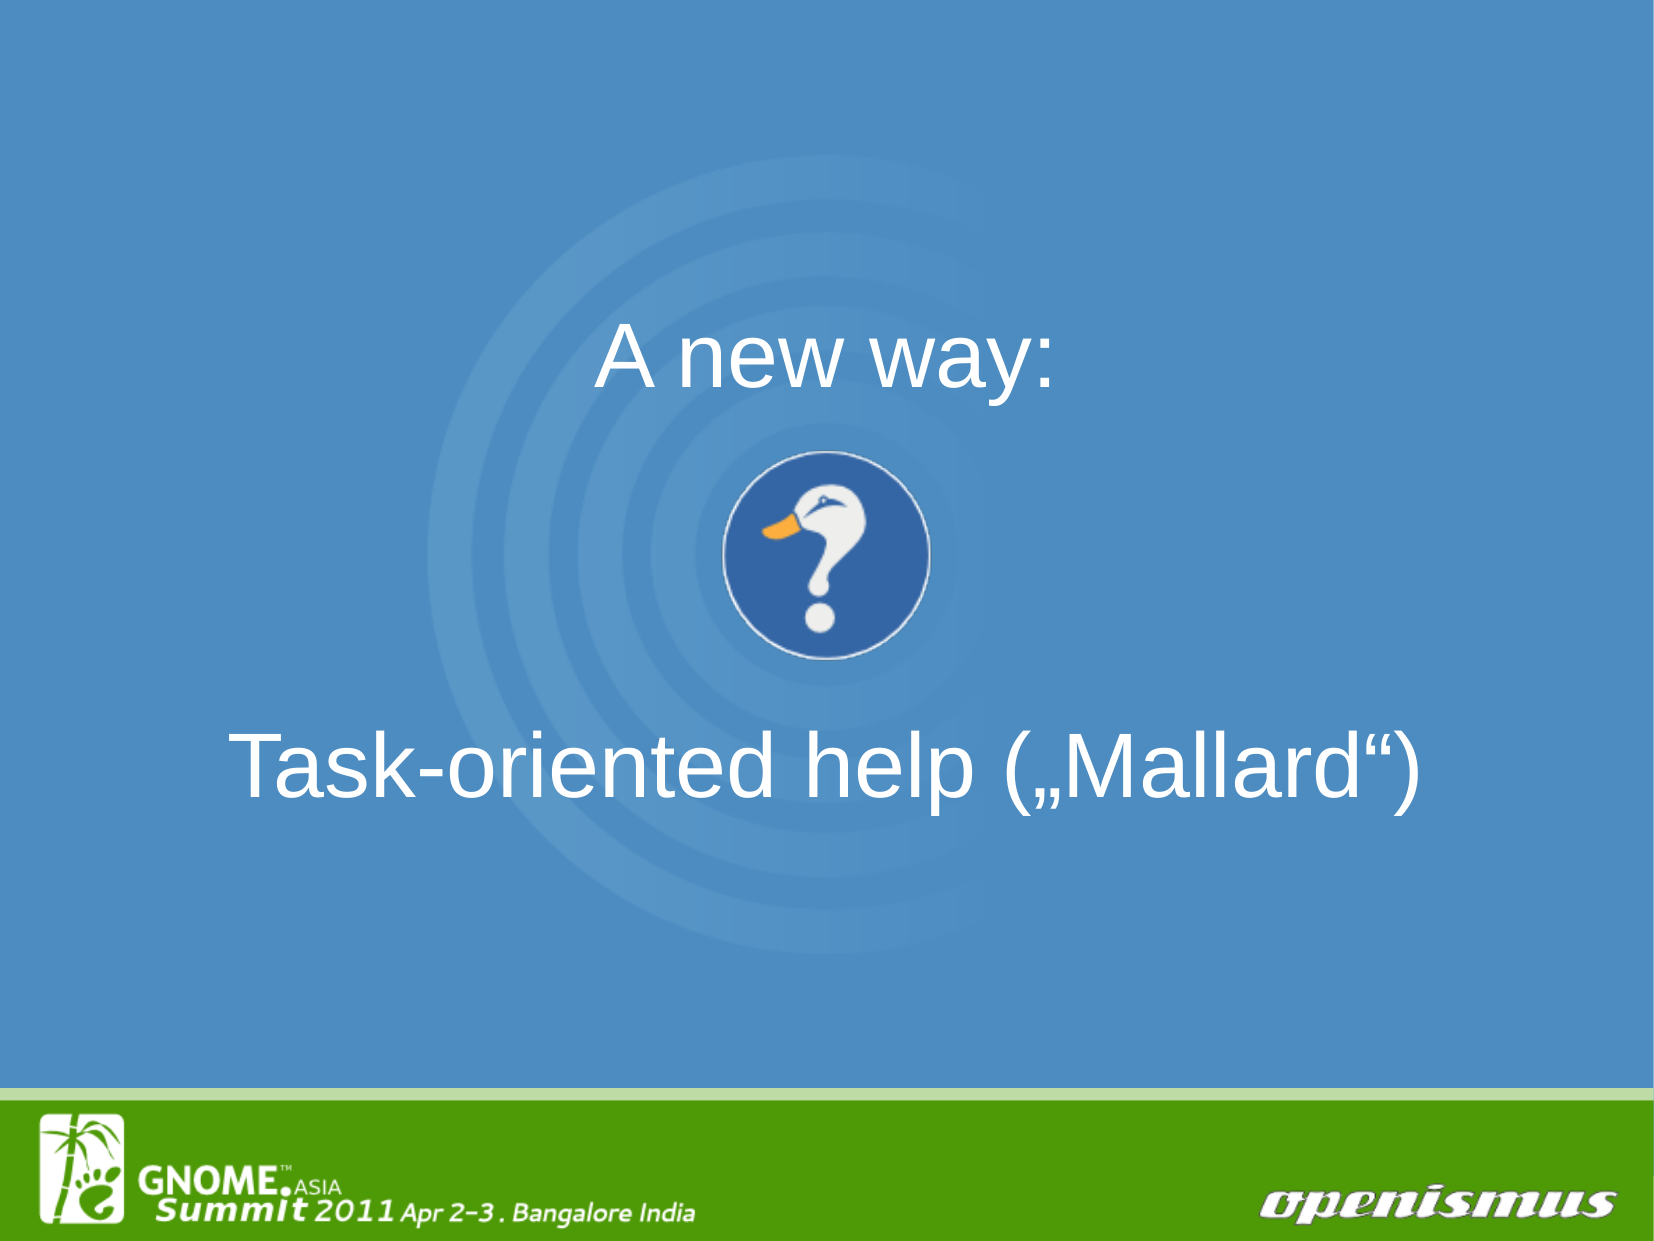

# A new way: Task-oriented help („Mallard“)